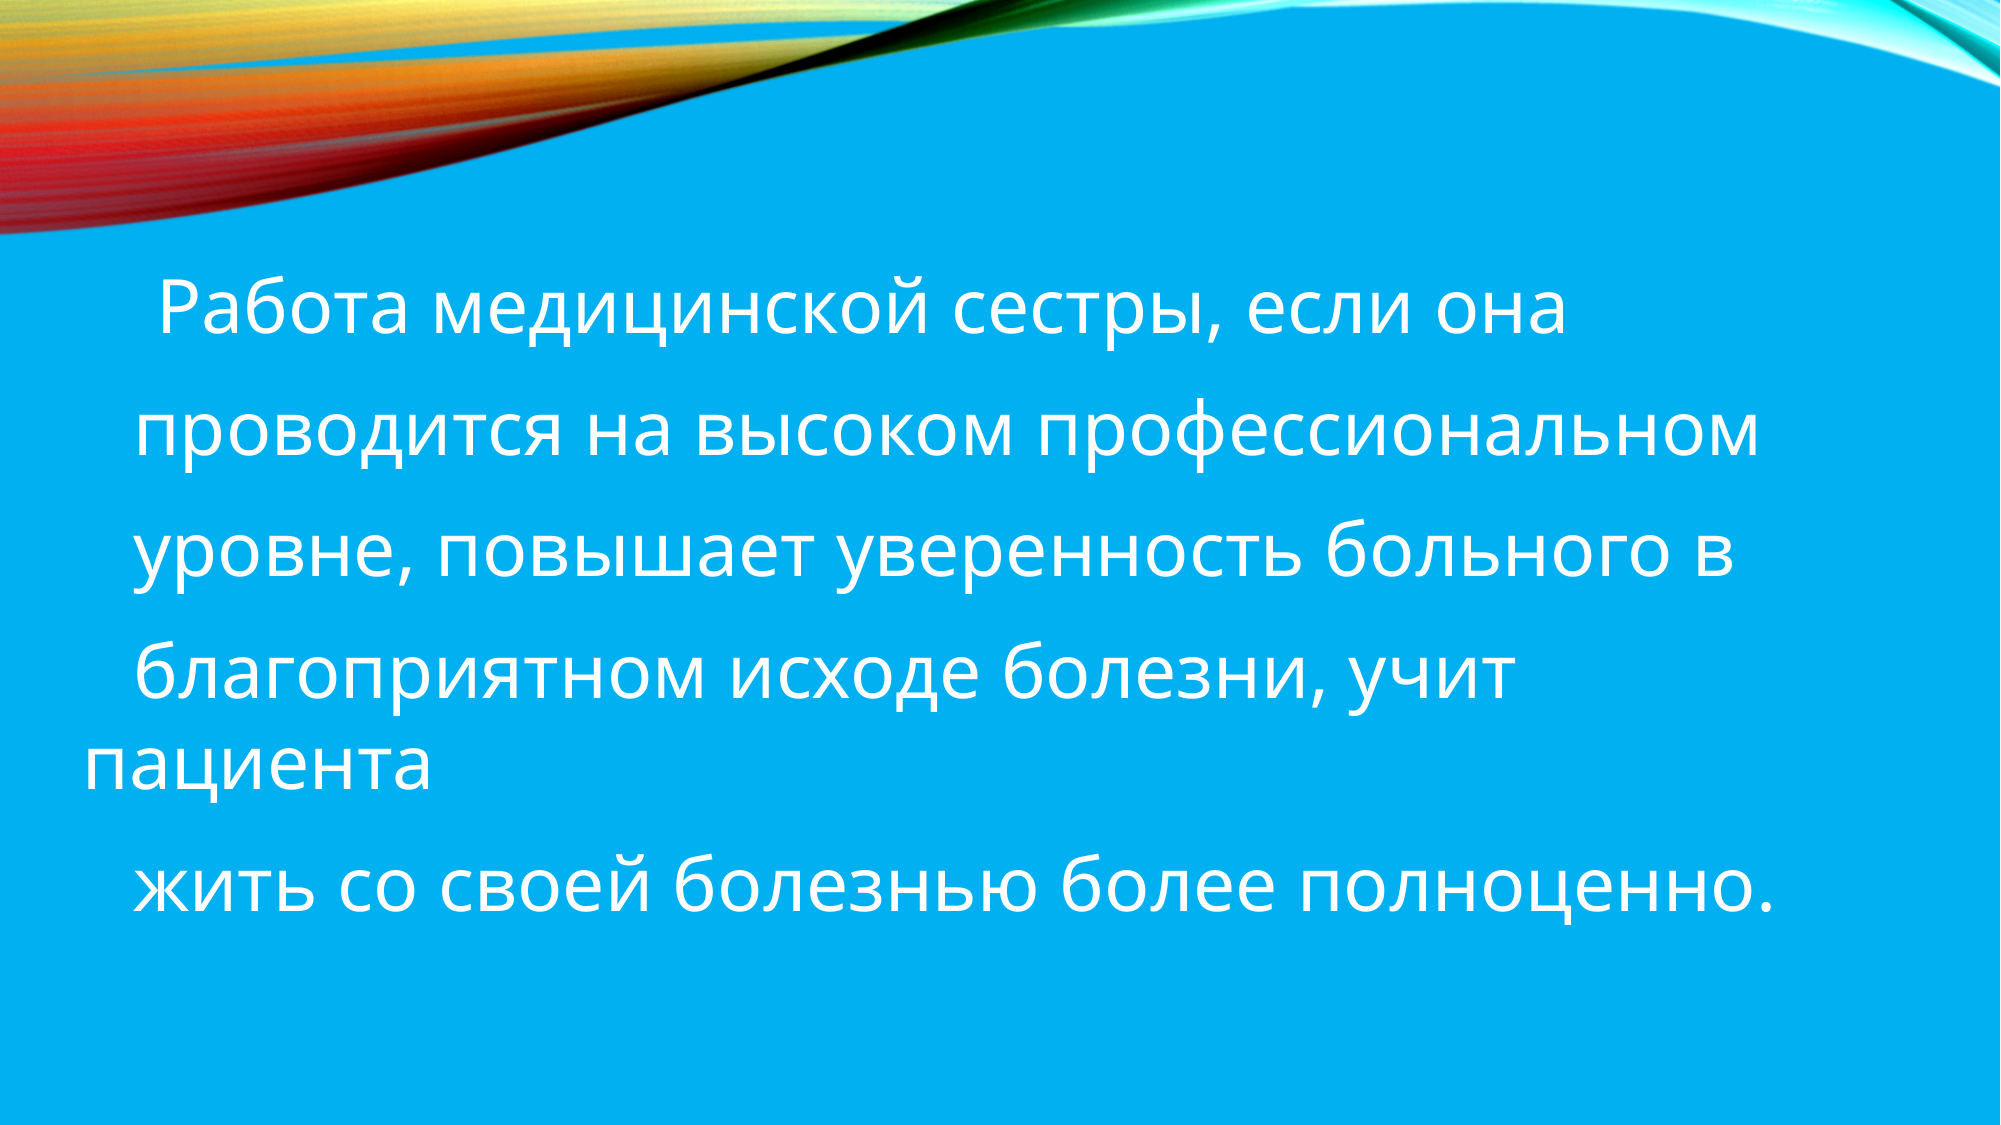

Работа медицинской сестры, если она
 проводится на высоком профессиональном
 уровне, повышает уверенность больного в
 благоприятном исходе болезни, учит пациента
 жить со своей болезнью более полноценно.